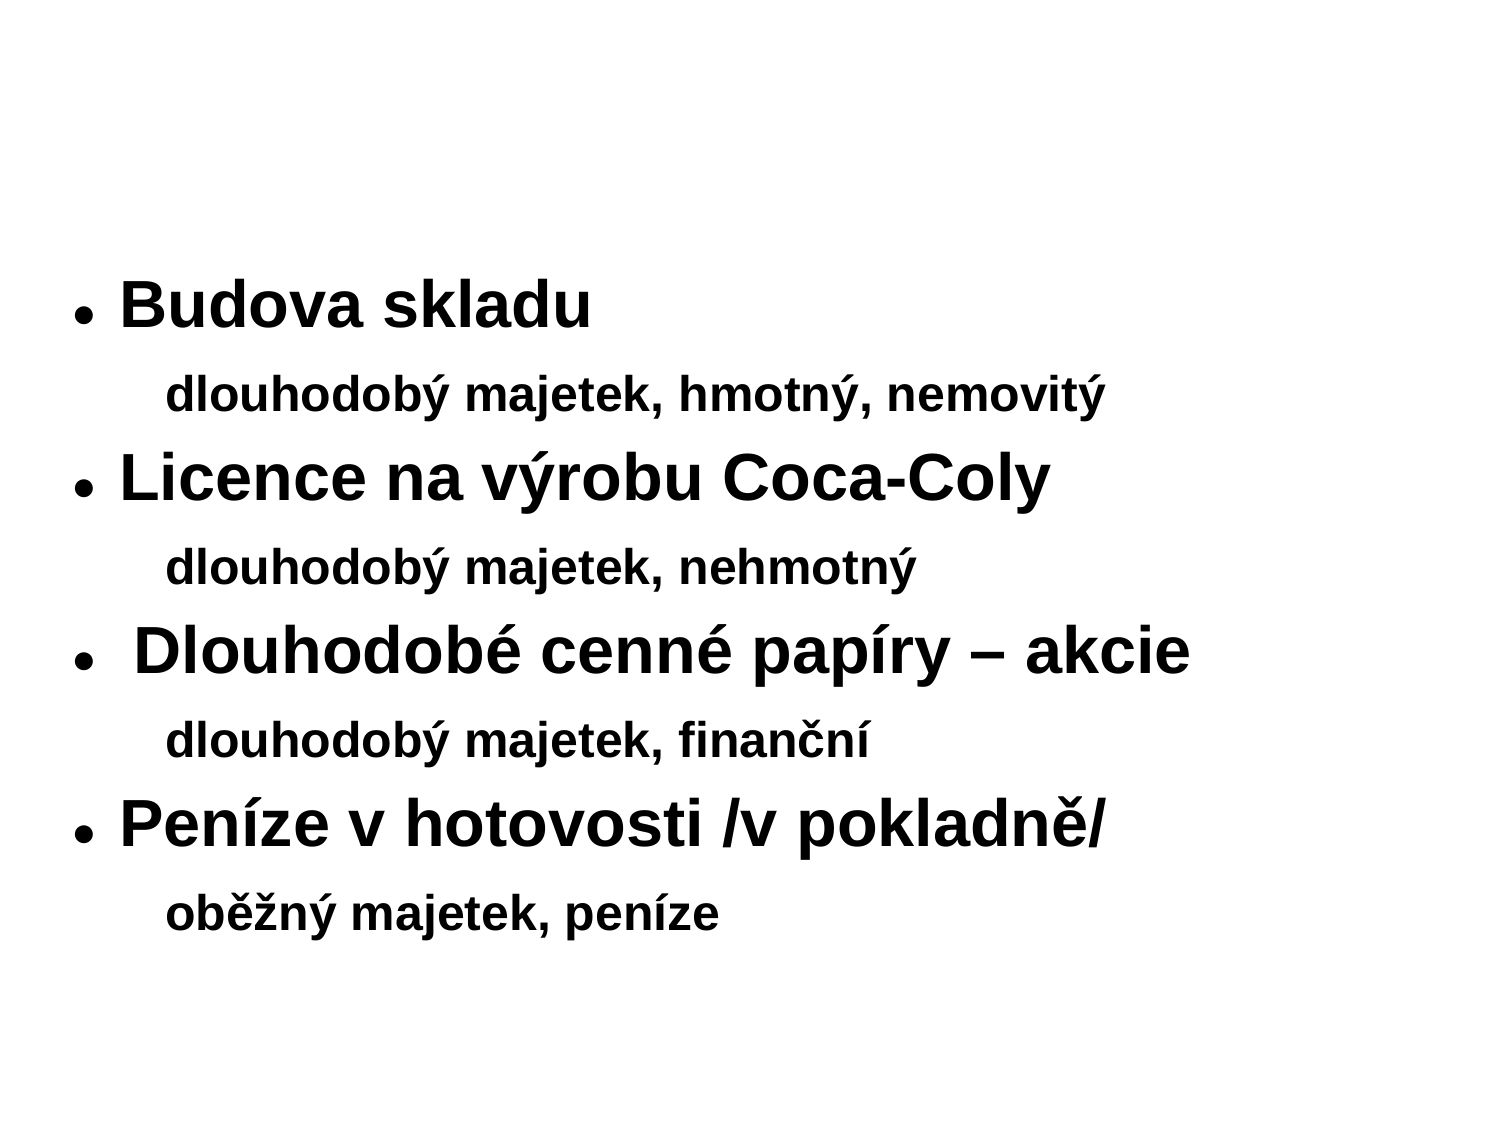

# ● Budova skladu
	 	dlouhodobý majetek, hmotný, nemovitý
	● Licence na výrobu Coca-Coly
	 	dlouhodobý majetek, nehmotný
	● Dlouhodobé cenné papíry – akcie
	 	dlouhodobý majetek, finanční
	● Peníze v hotovosti /v pokladně/
	 	oběžný majetek, peníze